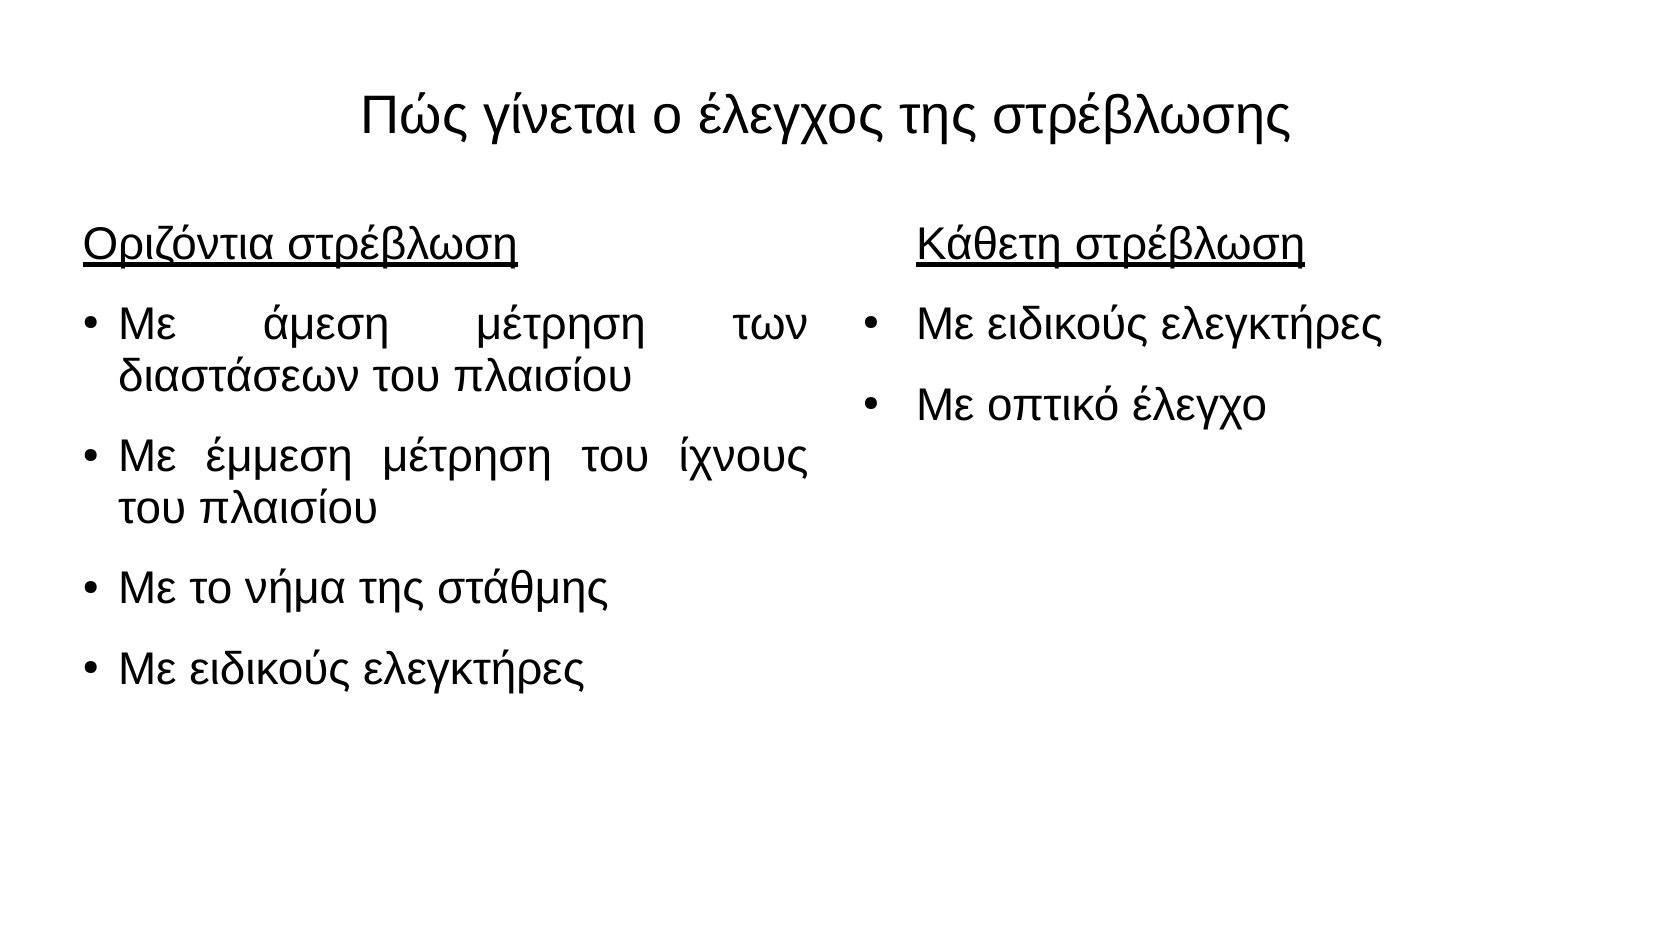

# Πώς γίνεται ο έλεγχος της στρέβλωσης
Οριζόντια στρέβλωση
Με άμεση μέτρηση των διαστάσεων του πλαισίου
Με έμμεση μέτρηση του ίχνους του πλαισίου
Με το νήμα της στάθμης
Με ειδικούς ελεγκτήρες
Κάθετη στρέβλωση
Με ειδικούς ελεγκτήρες
Με οπτικό έλεγχο